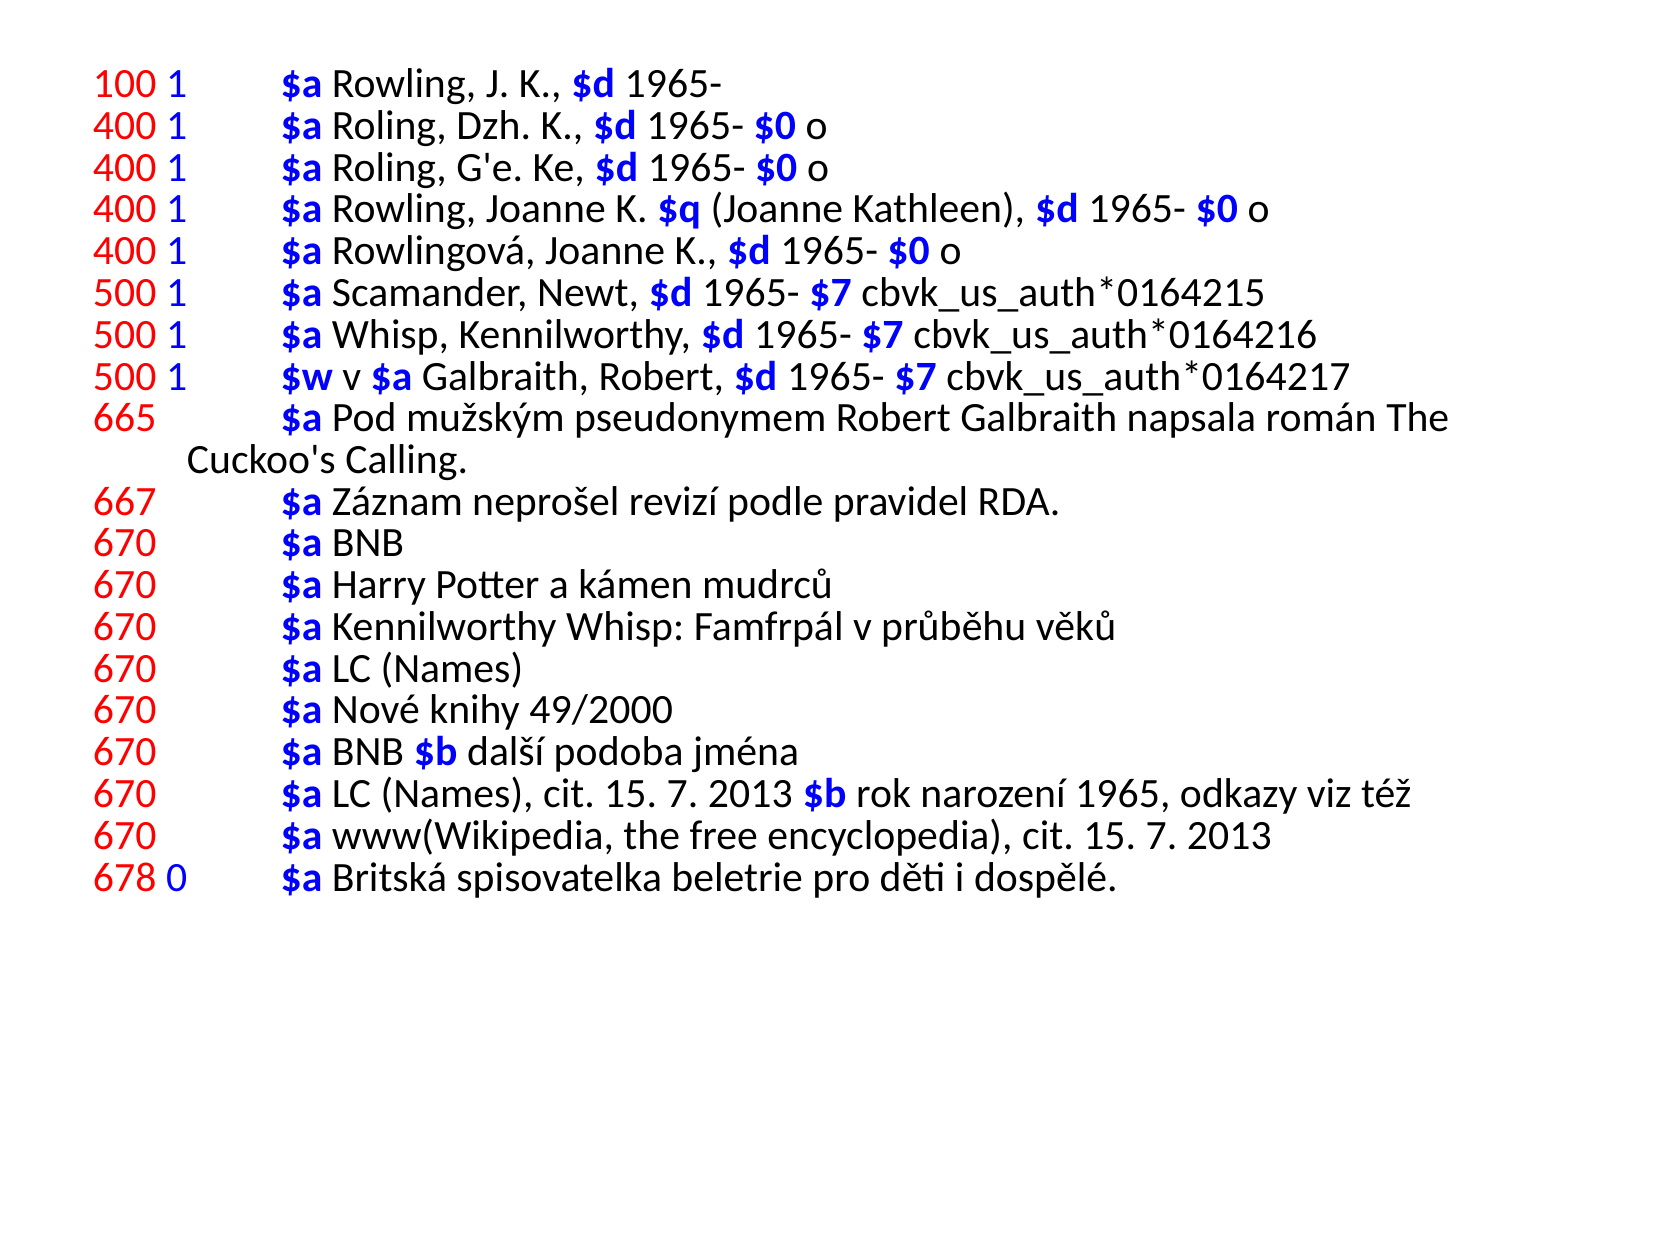

100 1 	$a Rowling, J. K., $d 1965-
400 1 	$a Roling, Dzh. K., $d 1965- $0 o
400 1 	$a Roling, G'e. Ke, $d 1965- $0 o
400 1 	$a Rowling, Joanne K. $q (Joanne Kathleen), $d 1965- $0 o
400 1 	$a Rowlingová, Joanne K., $d 1965- $0 o
500 1 	$a Scamander, Newt, $d 1965- $7 cbvk_us_auth*0164215
500 1 	$a Whisp, Kennilworthy, $d 1965- $7 cbvk_us_auth*0164216
500 1 	$w v $a Galbraith, Robert, $d 1965- $7 cbvk_us_auth*0164217
665 	$a Pod mužským pseudonymem Robert Galbraith napsala román The Cuckoo's Calling.
667 	$a Záznam neprošel revizí podle pravidel RDA.
670 	$a BNB
670 	$a Harry Potter a kámen mudrců
670 	$a Kennilworthy Whisp: Famfrpál v průběhu věků
670 	$a LC (Names)
670 	$a Nové knihy 49/2000
670 	$a BNB $b další podoba jména
670 	$a LC (Names), cit. 15. 7. 2013 $b rok narození 1965, odkazy viz též
670 	$a www(Wikipedia, the free encyclopedia), cit. 15. 7. 2013
678 0 	$a Britská spisovatelka beletrie pro děti i dospělé.